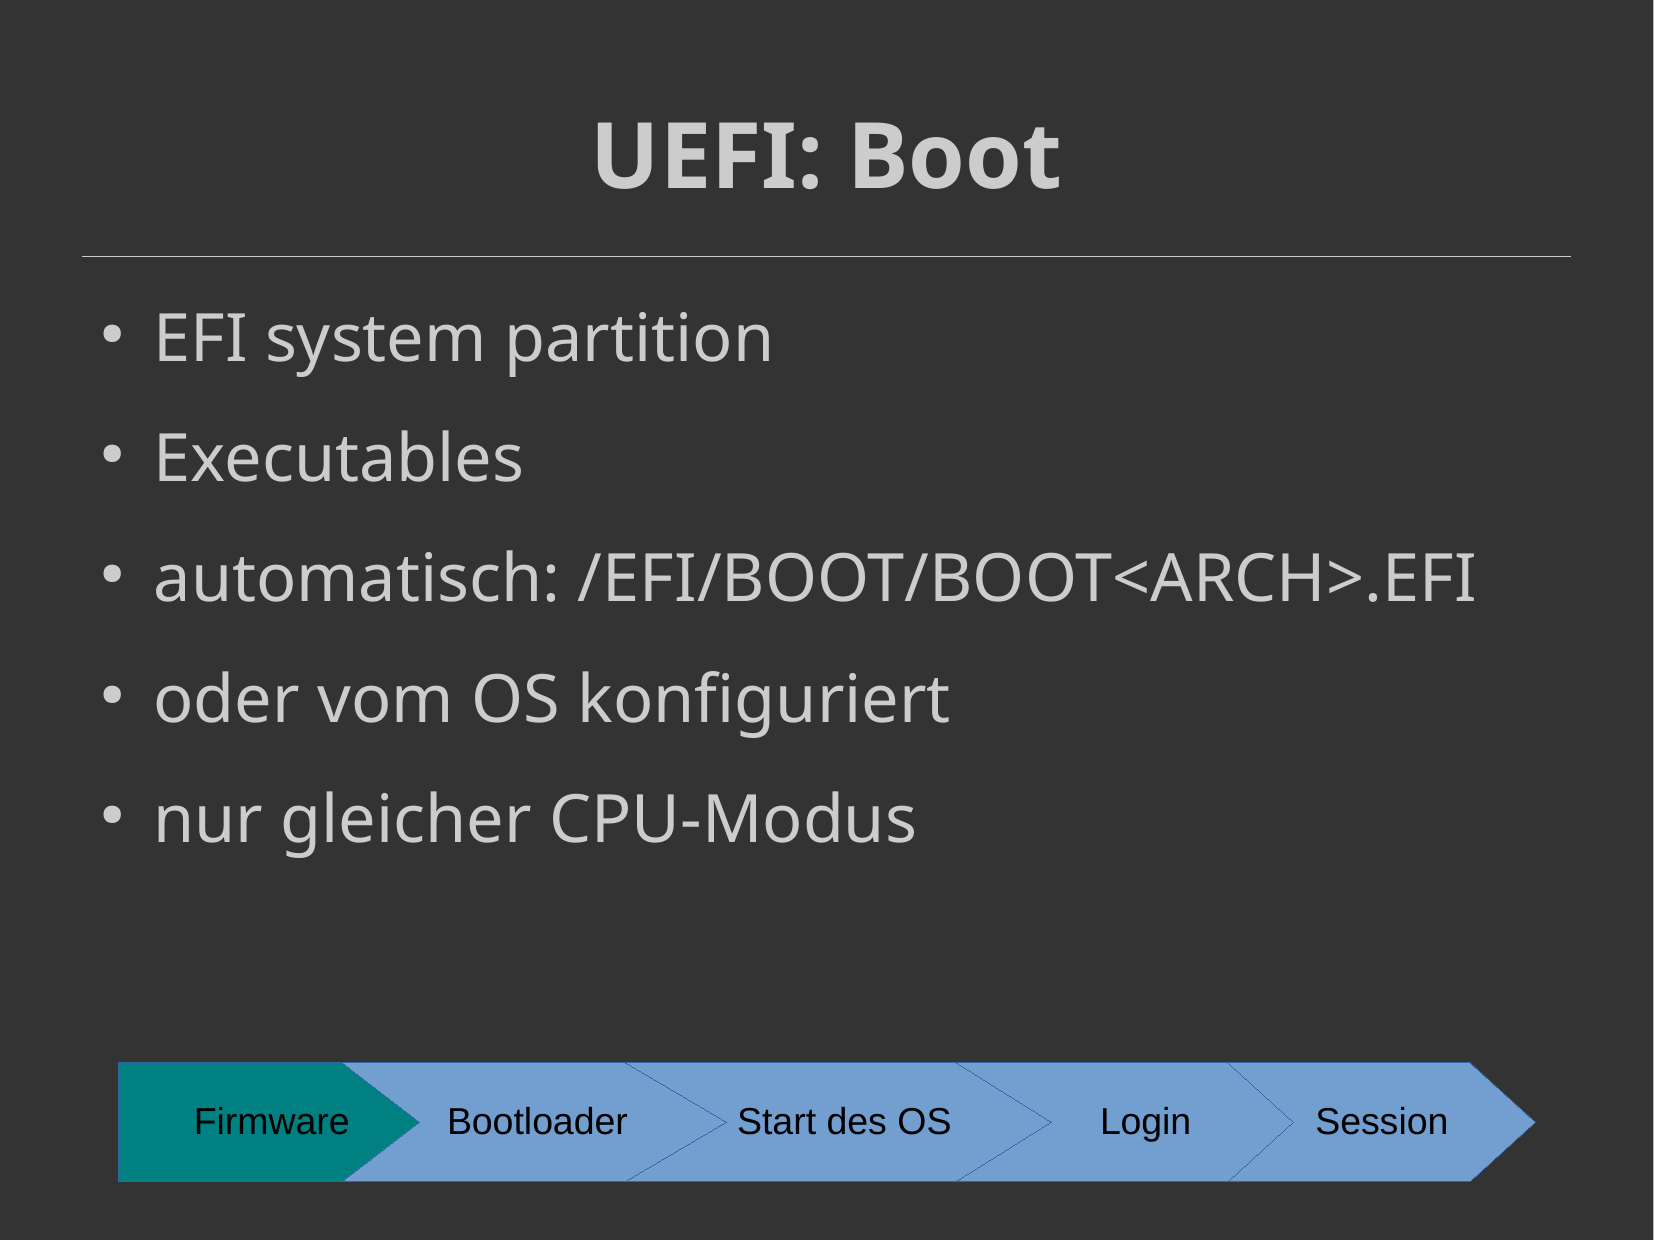

# UEFI: Boot
EFI system partition
Executables
automatisch: /EFI/BOOT/BOOT<ARCH>.EFI
oder vom OS konfiguriert
nur gleicher CPU-Modus
Firmware
Bootloader
Start des OS
Login
Session